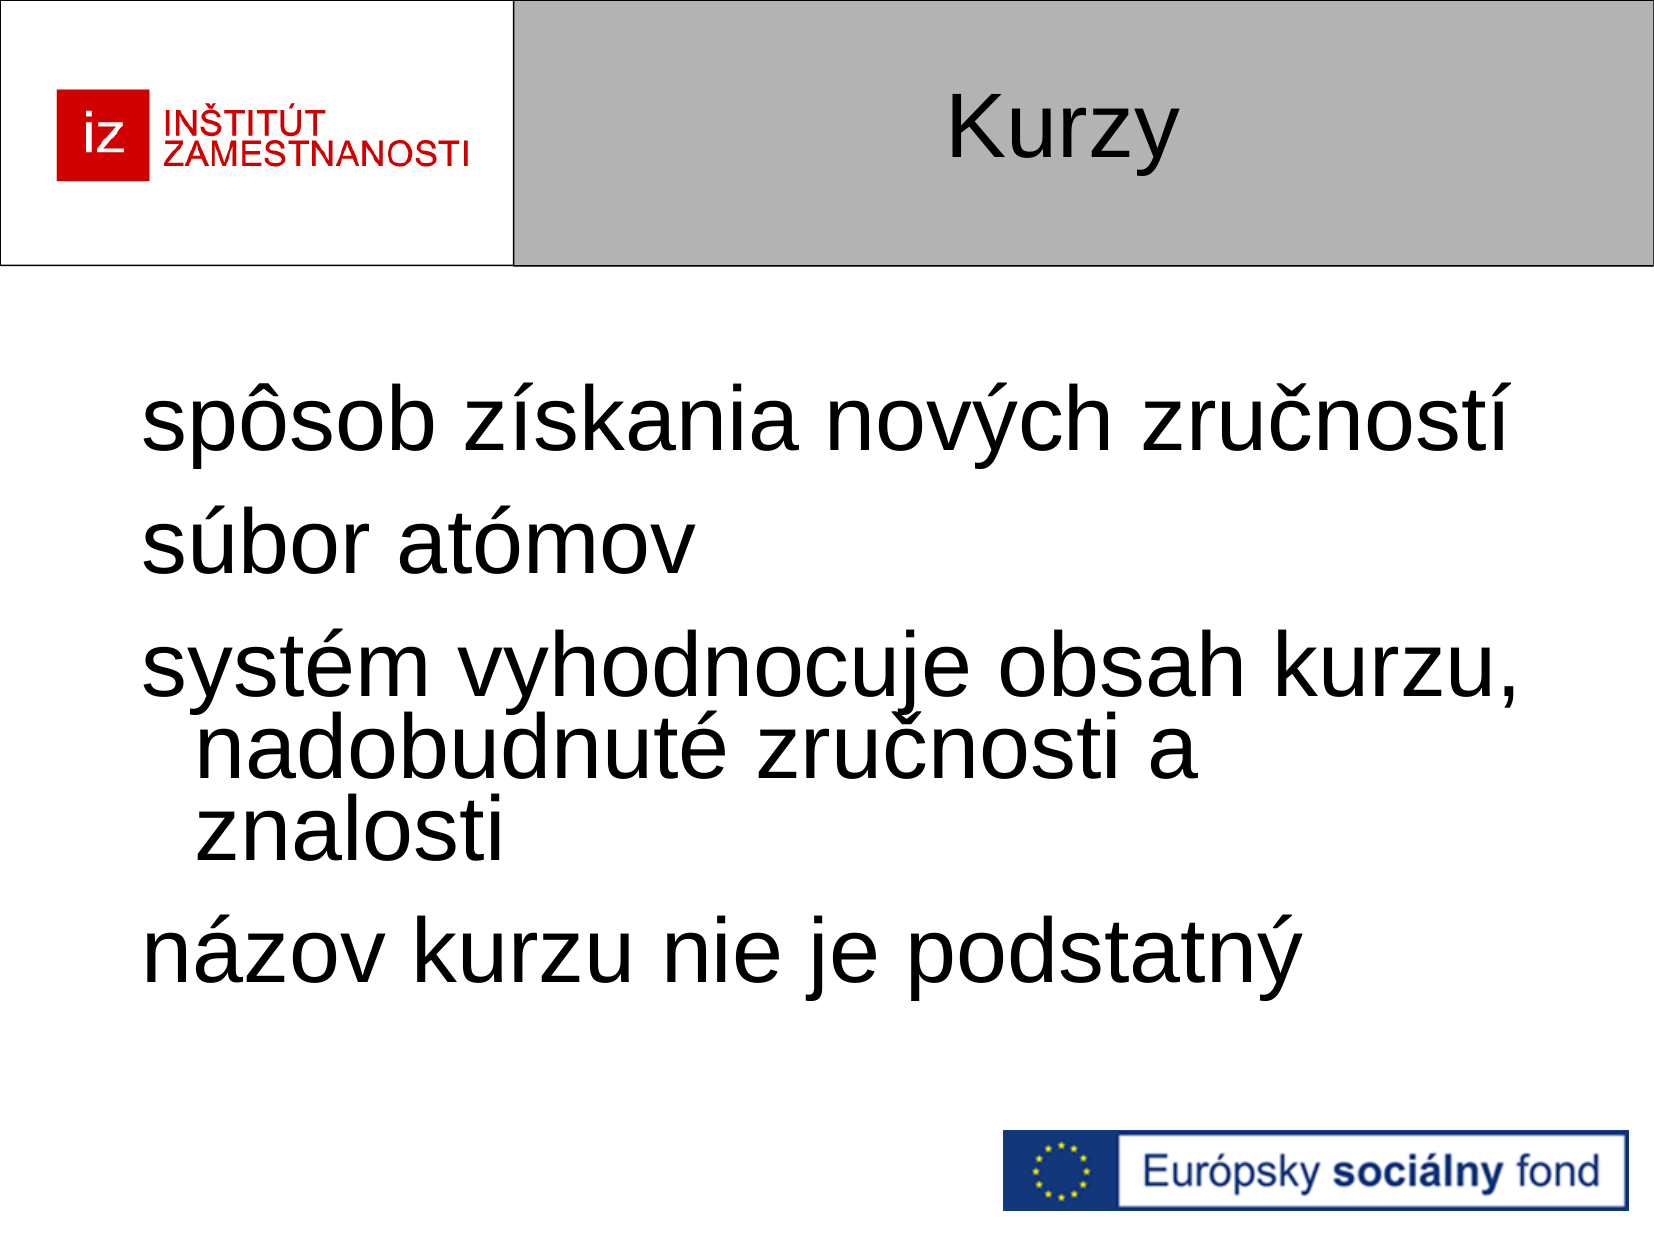

# Kurzy
spôsob získania nových zručností
súbor atómov
systém vyhodnocuje obsah kurzu, nadobudnuté zručnosti a znalosti
názov kurzu nie je podstatný